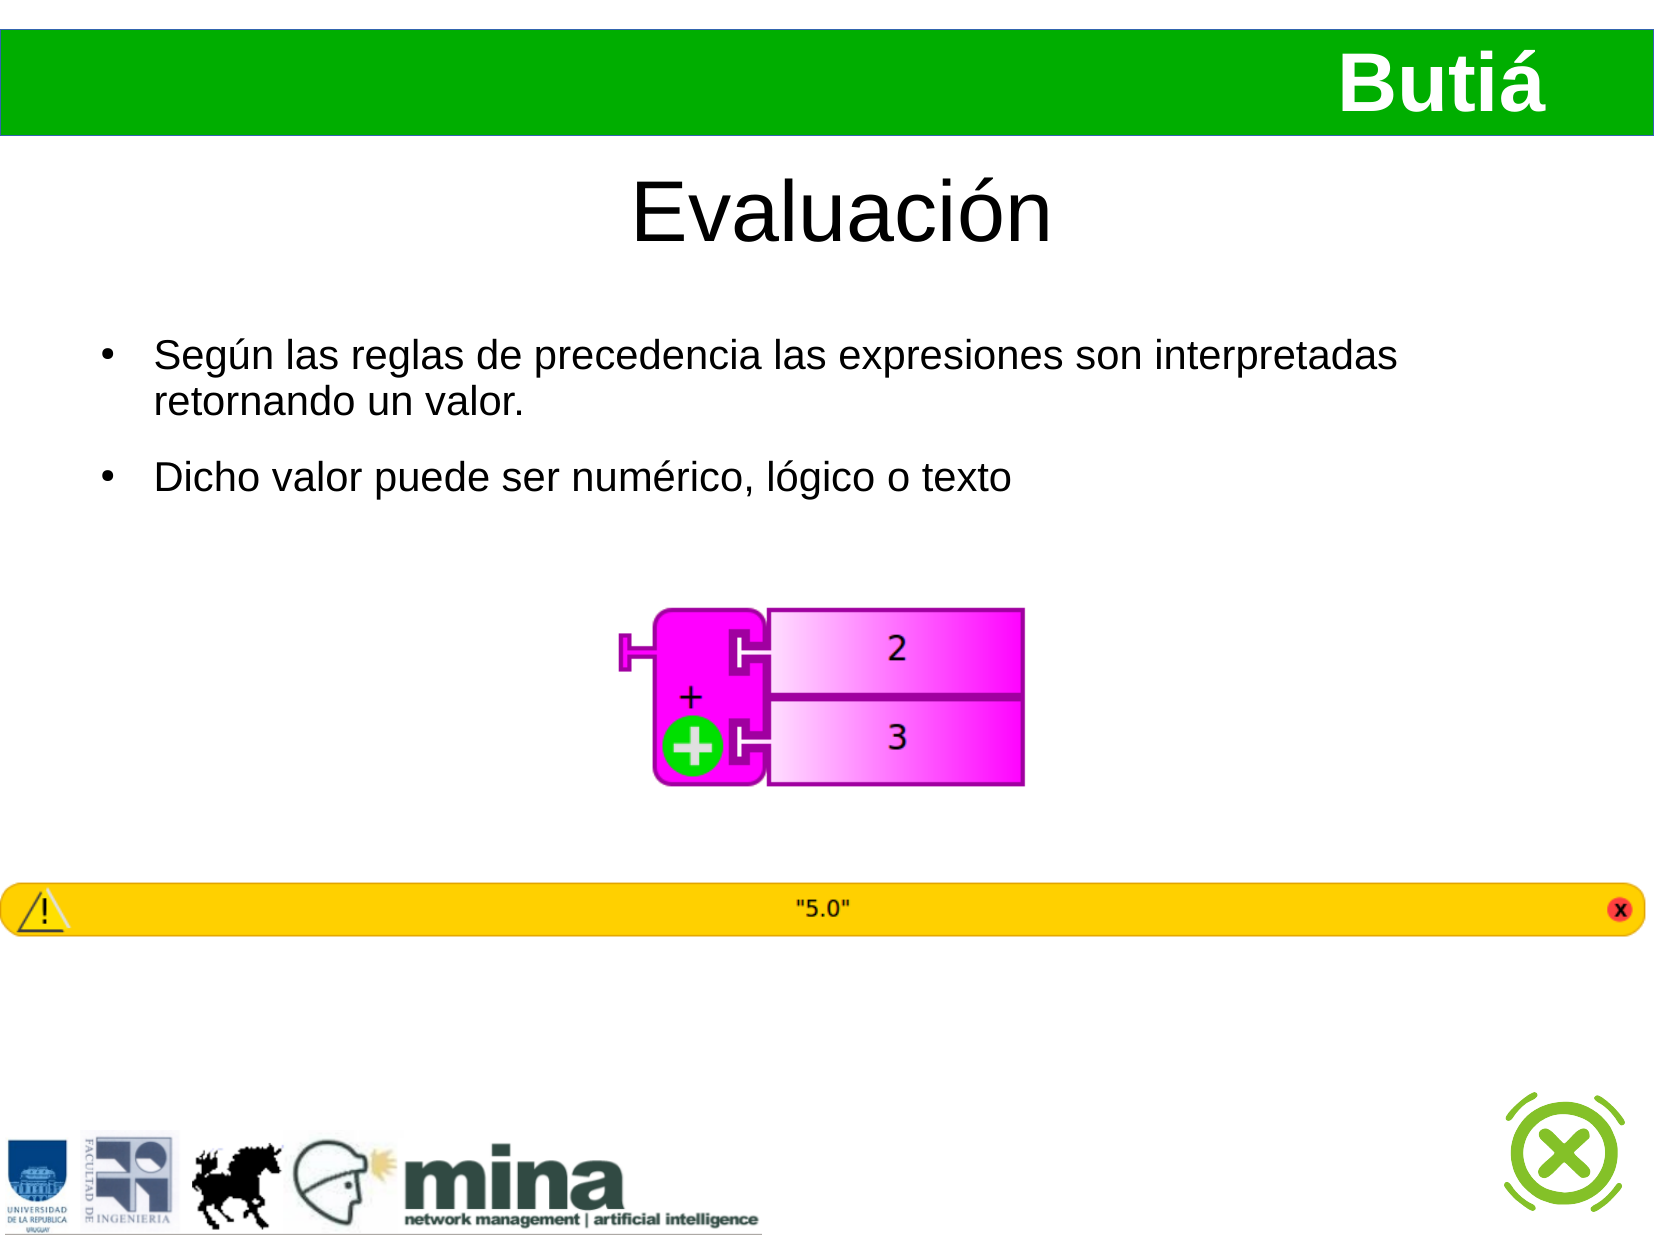

Evaluación
# Según las reglas de precedencia las expresiones son interpretadas retornando un valor.
Dicho valor puede ser numérico, lógico o texto